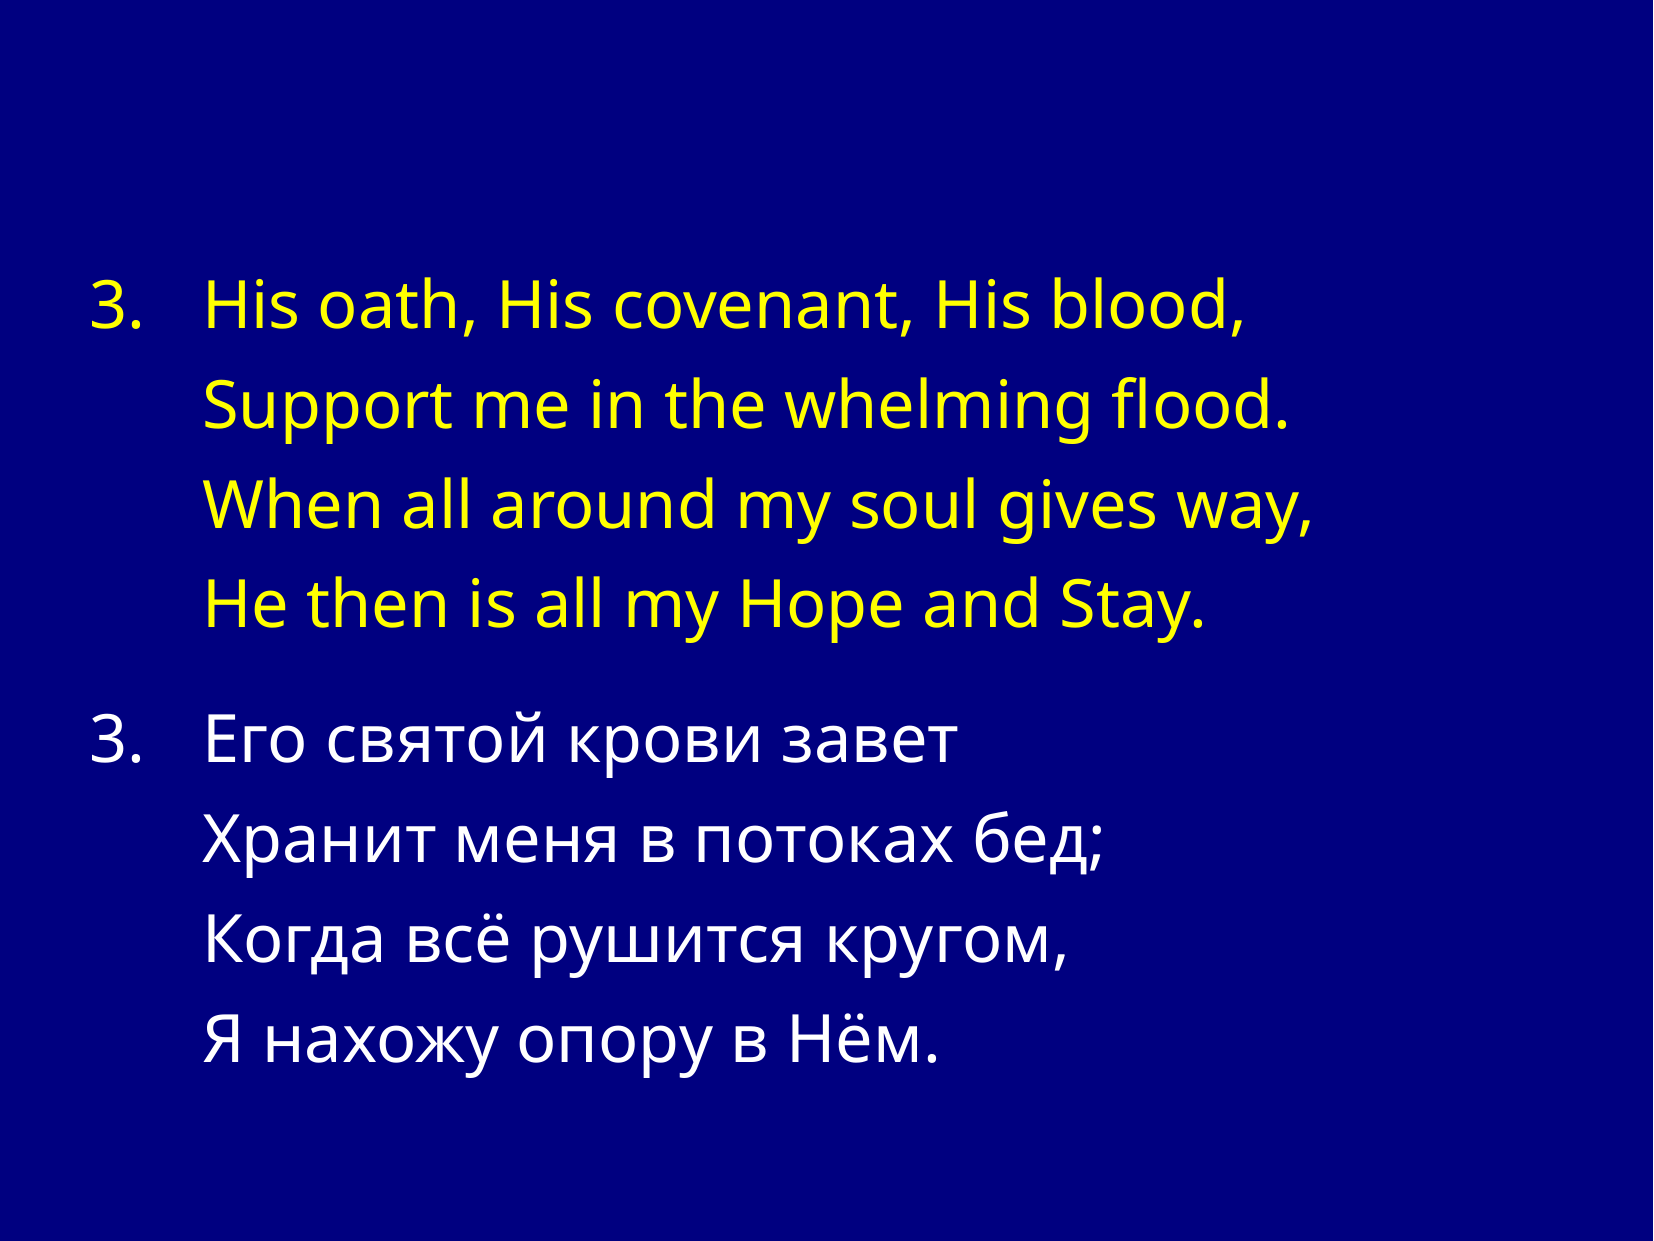

3.	His oath, His covenant, His blood,
	Support me in the whelming flood.
	When all around my soul gives way,
	He then is all my Hope and Stay.
3.	Его святой крови завет
	Хранит меня в потоках бед;
	Когда всё рушится кругом,
	Я нахожу опору в Нём.